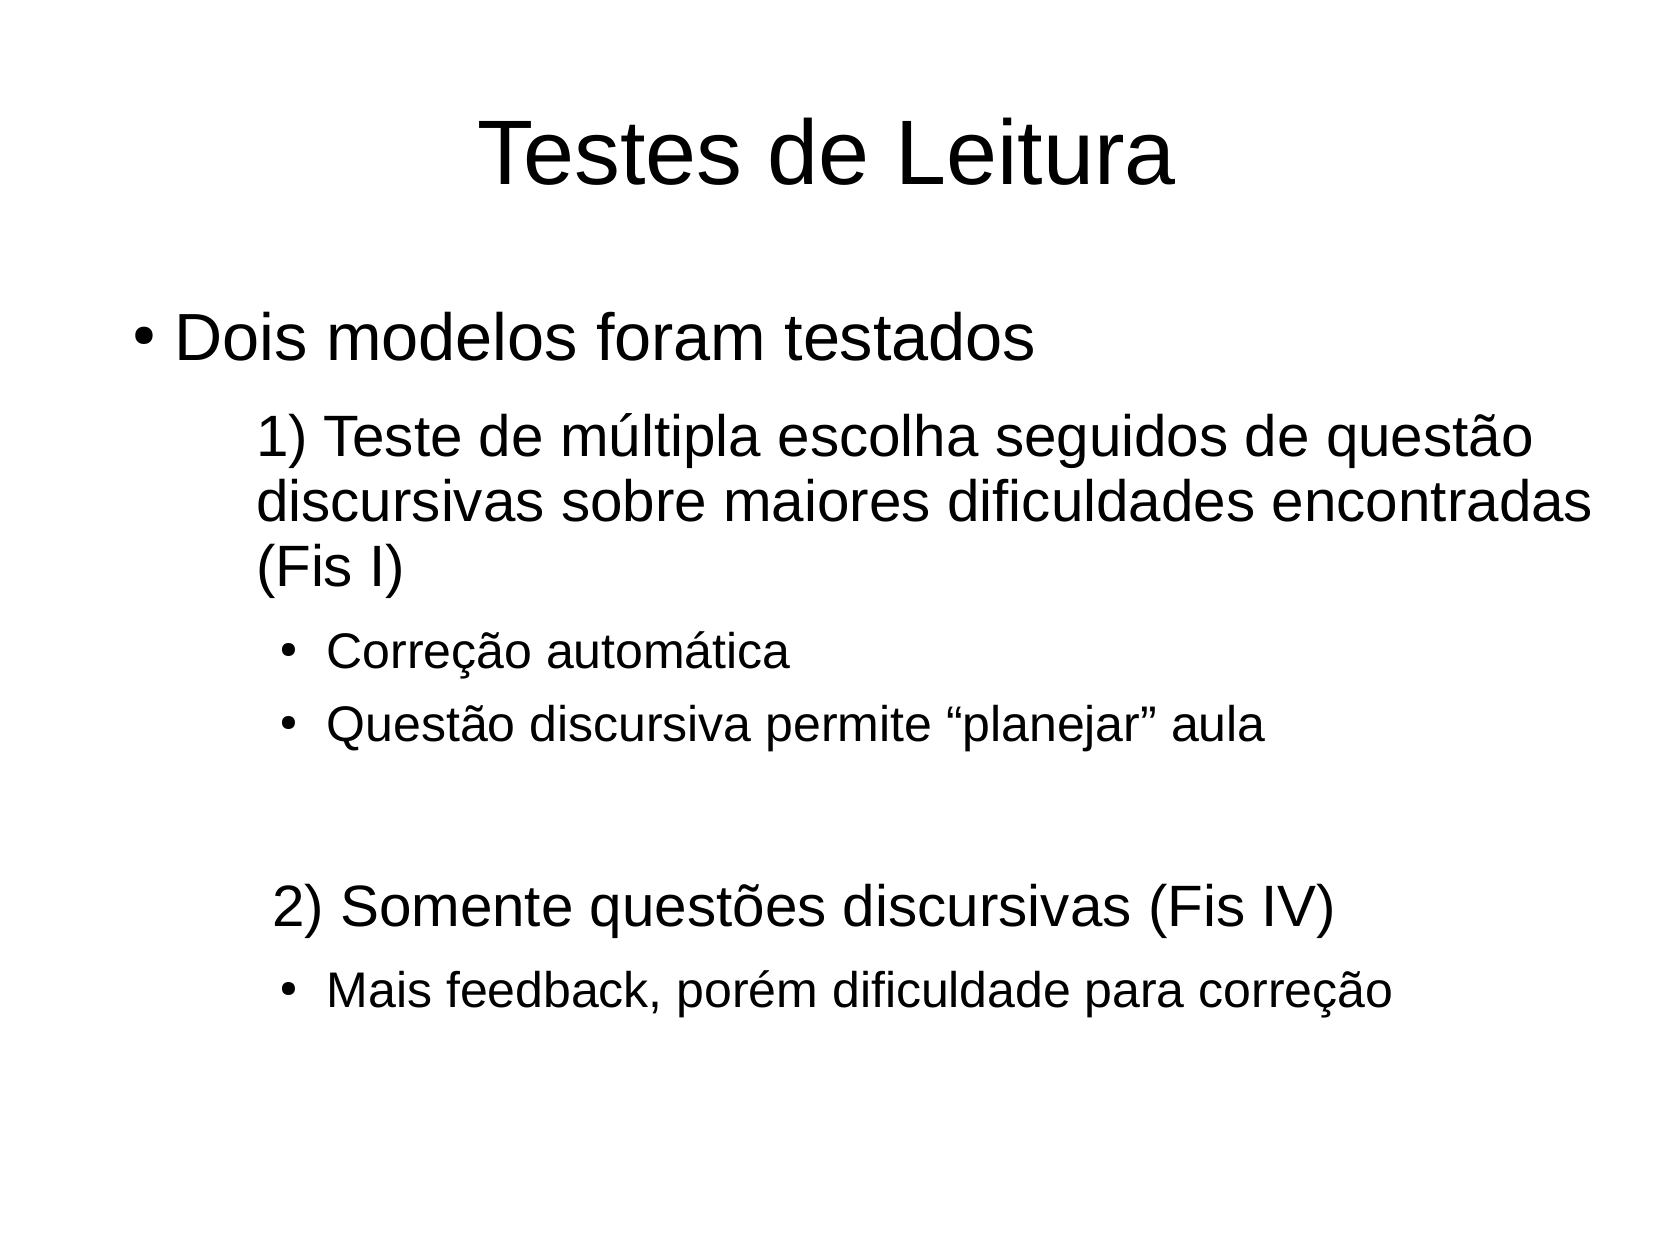

# Testes de Leitura
 Dois modelos foram testados
1) Teste de múltipla escolha seguidos de questão discursivas sobre maiores dificuldades encontradas (Fis I)
Correção automática
Questão discursiva permite “planejar” aula
 2) Somente questões discursivas (Fis IV)
Mais feedback, porém dificuldade para correção